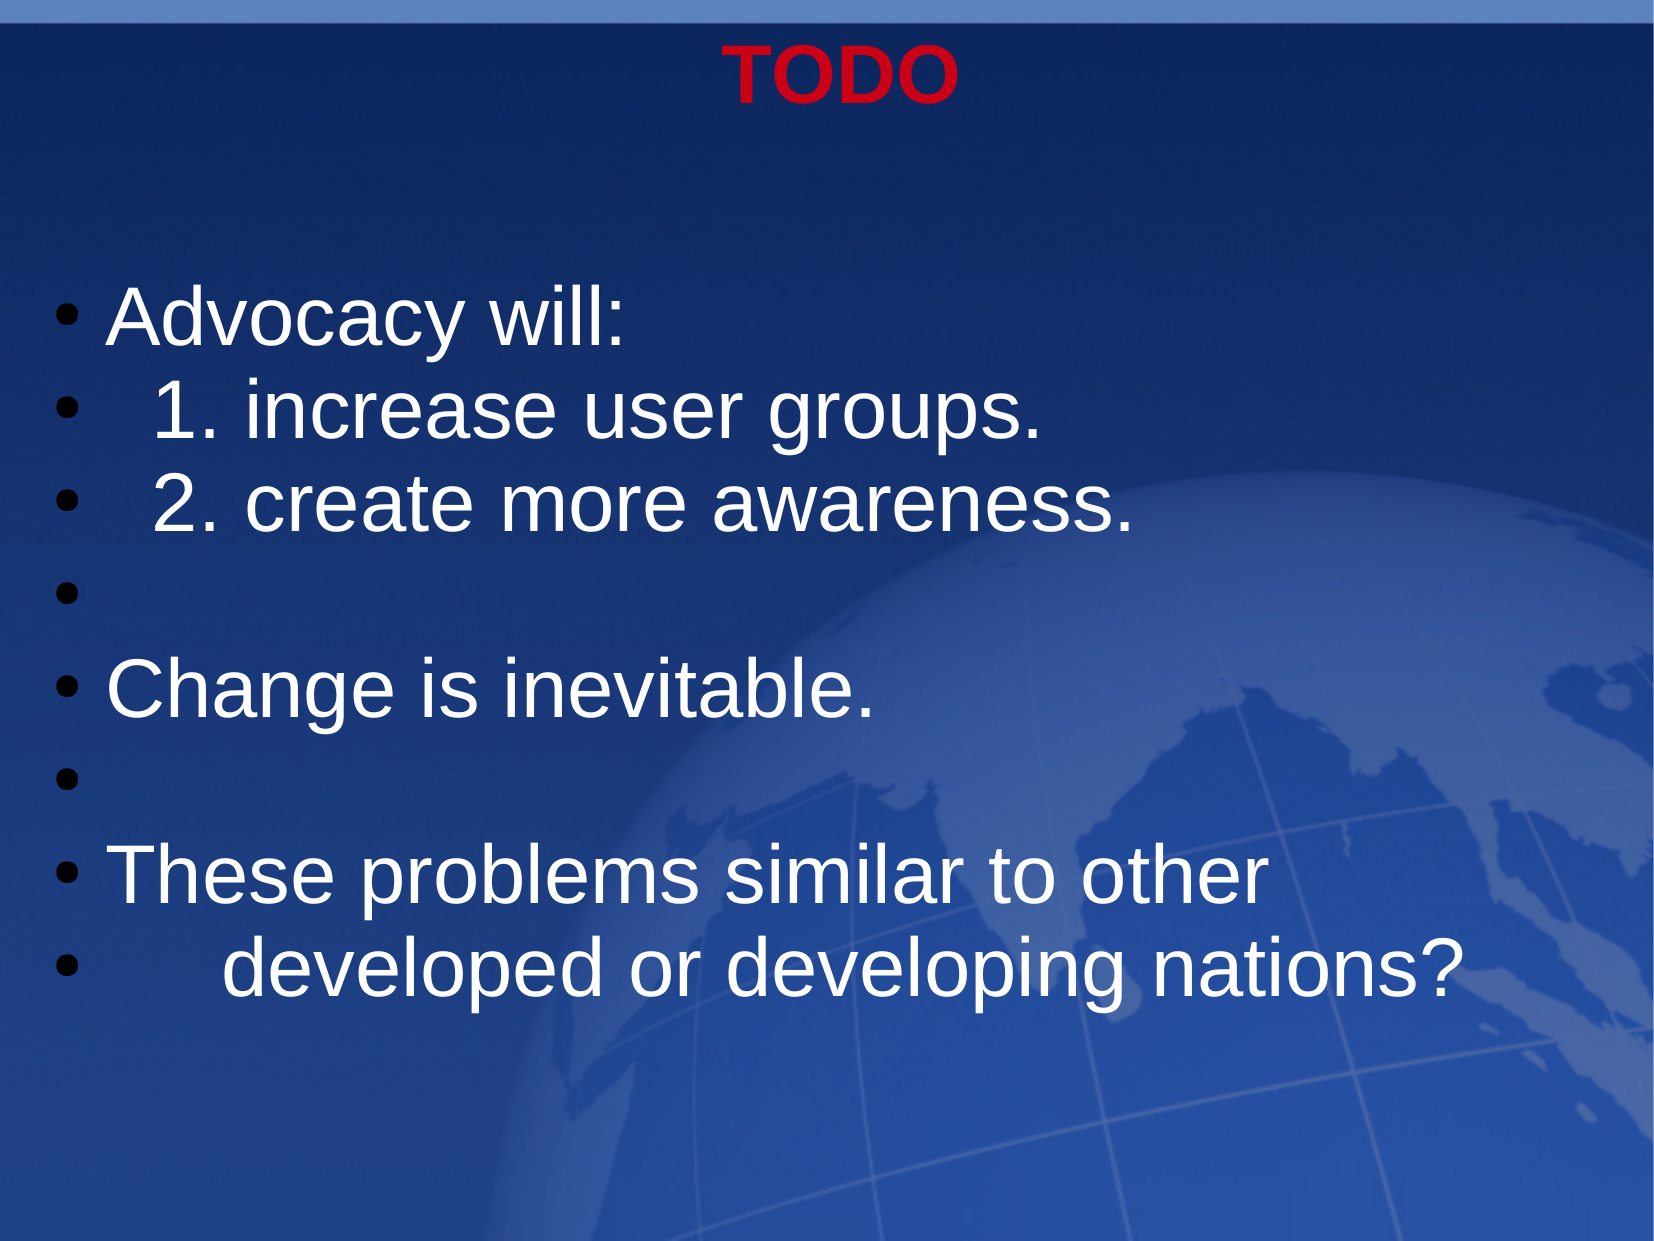

TODO
 Advocacy will:
 1. increase user groups.
 2. create more awareness.
 Change is inevitable.
 These problems similar to other
 developed or developing nations?